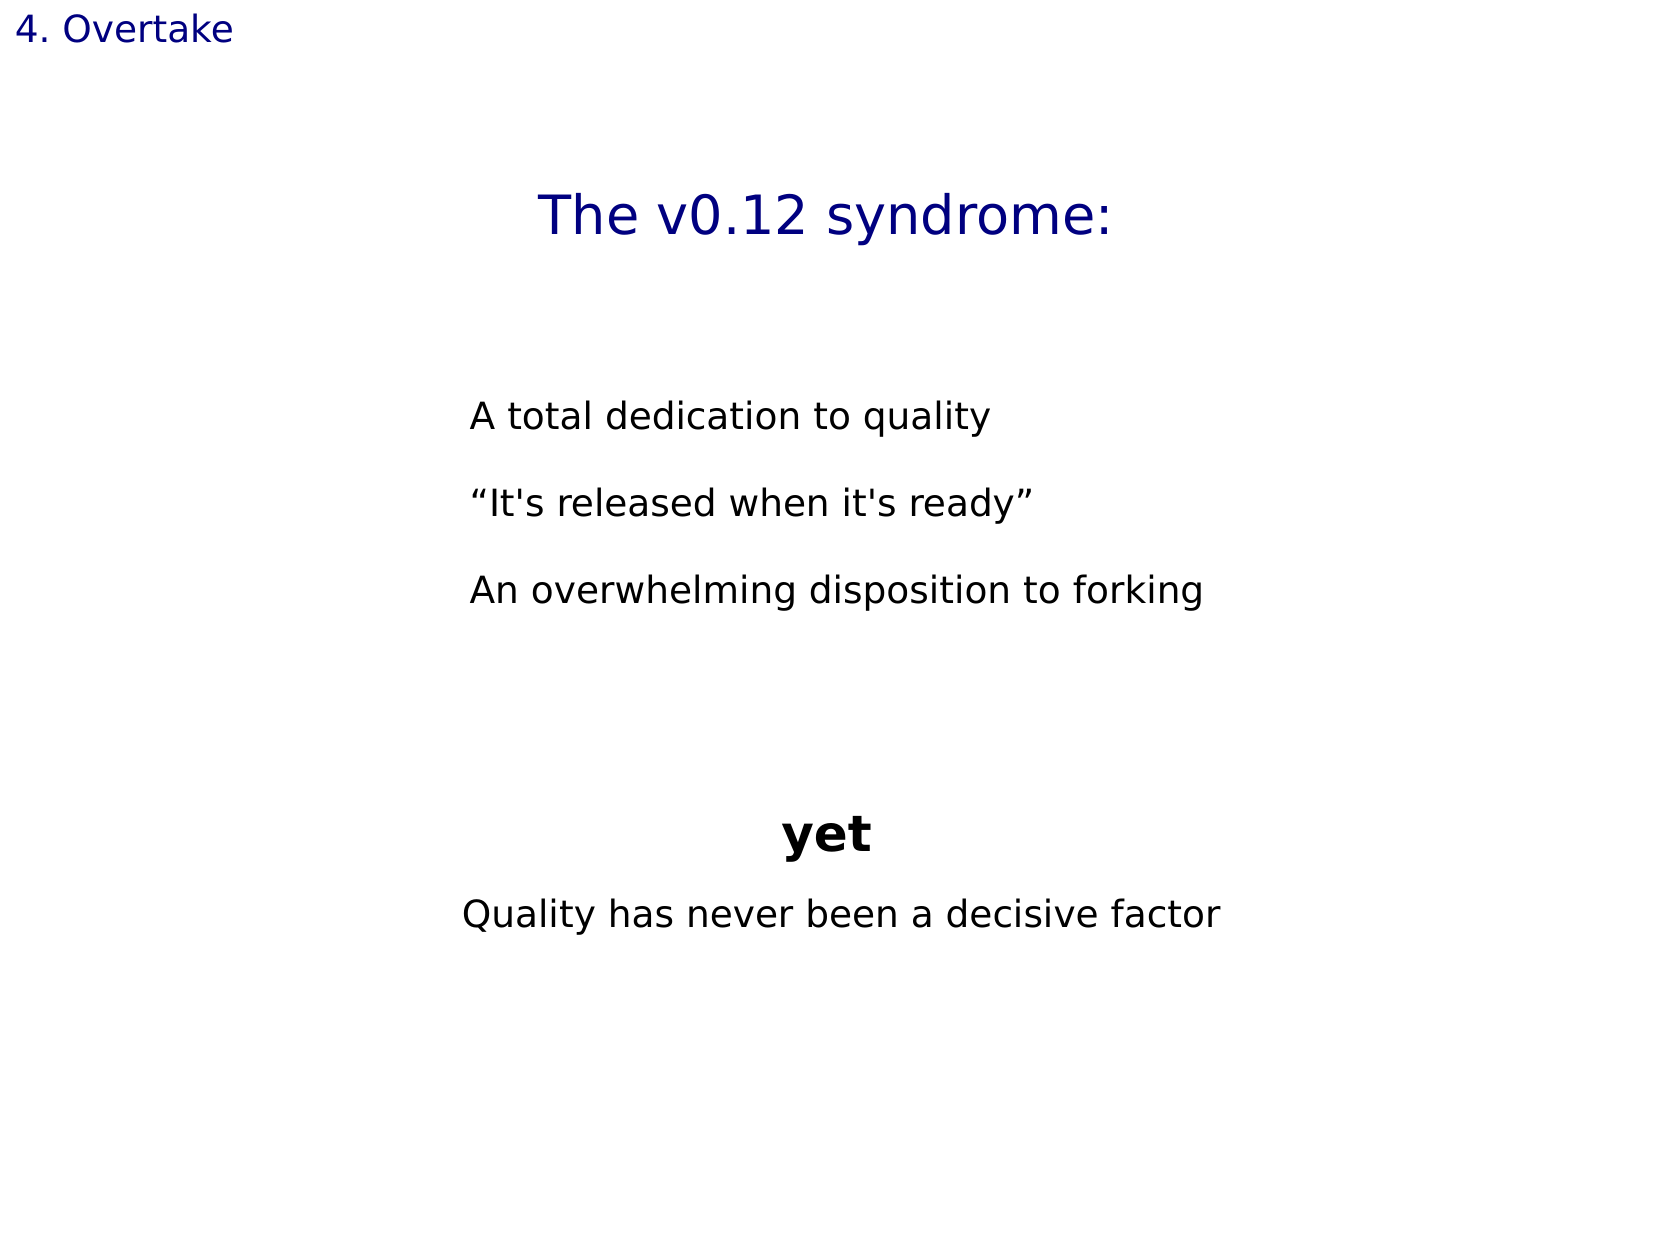

4. Overtake
The v0.12 syndrome:
 A total dedication to quality
 “It's released when it's ready”
 An overwhelming disposition to forking
yet
Quality has never been a decisive factor